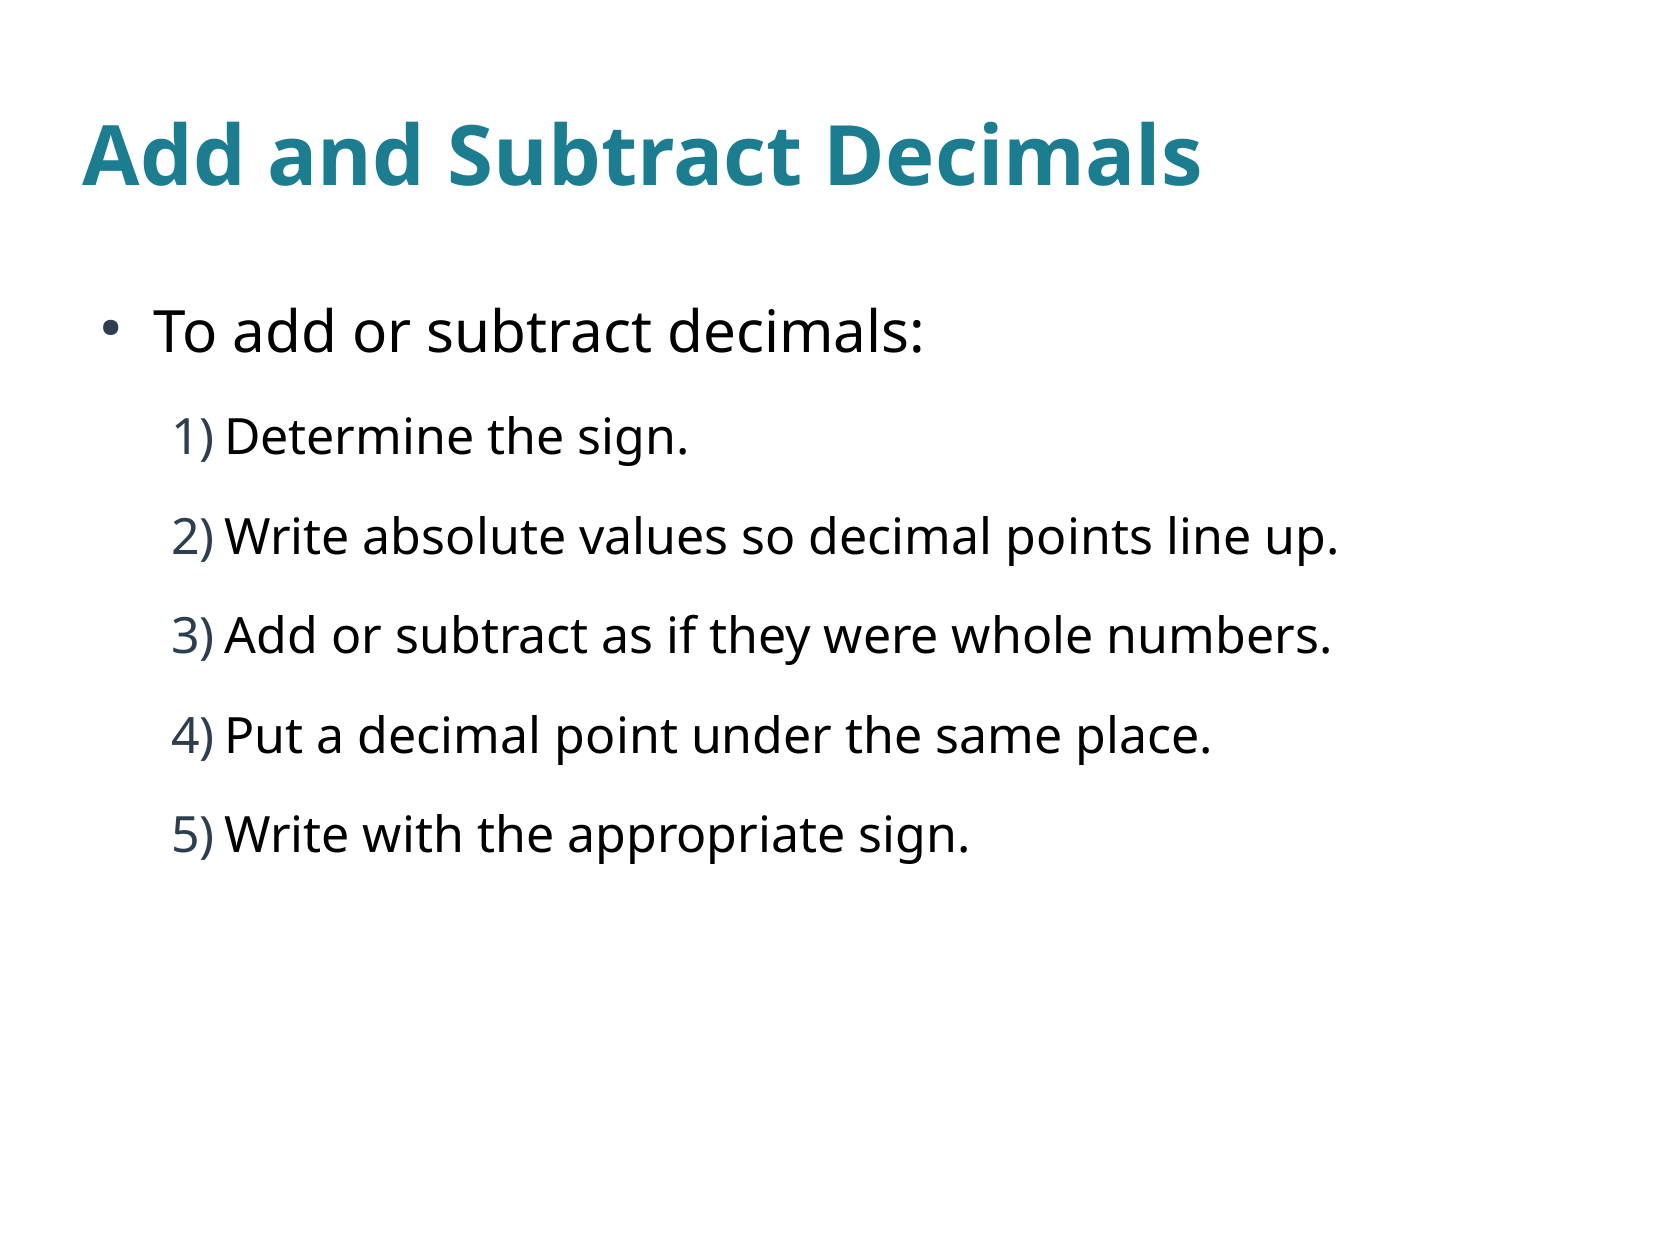

# Add and Subtract Decimals
To add or subtract decimals:
Determine the sign.
Write absolute values so decimal points line up.
Add or subtract as if they were whole numbers.
Put a decimal point under the same place.
Write with the appropriate sign.